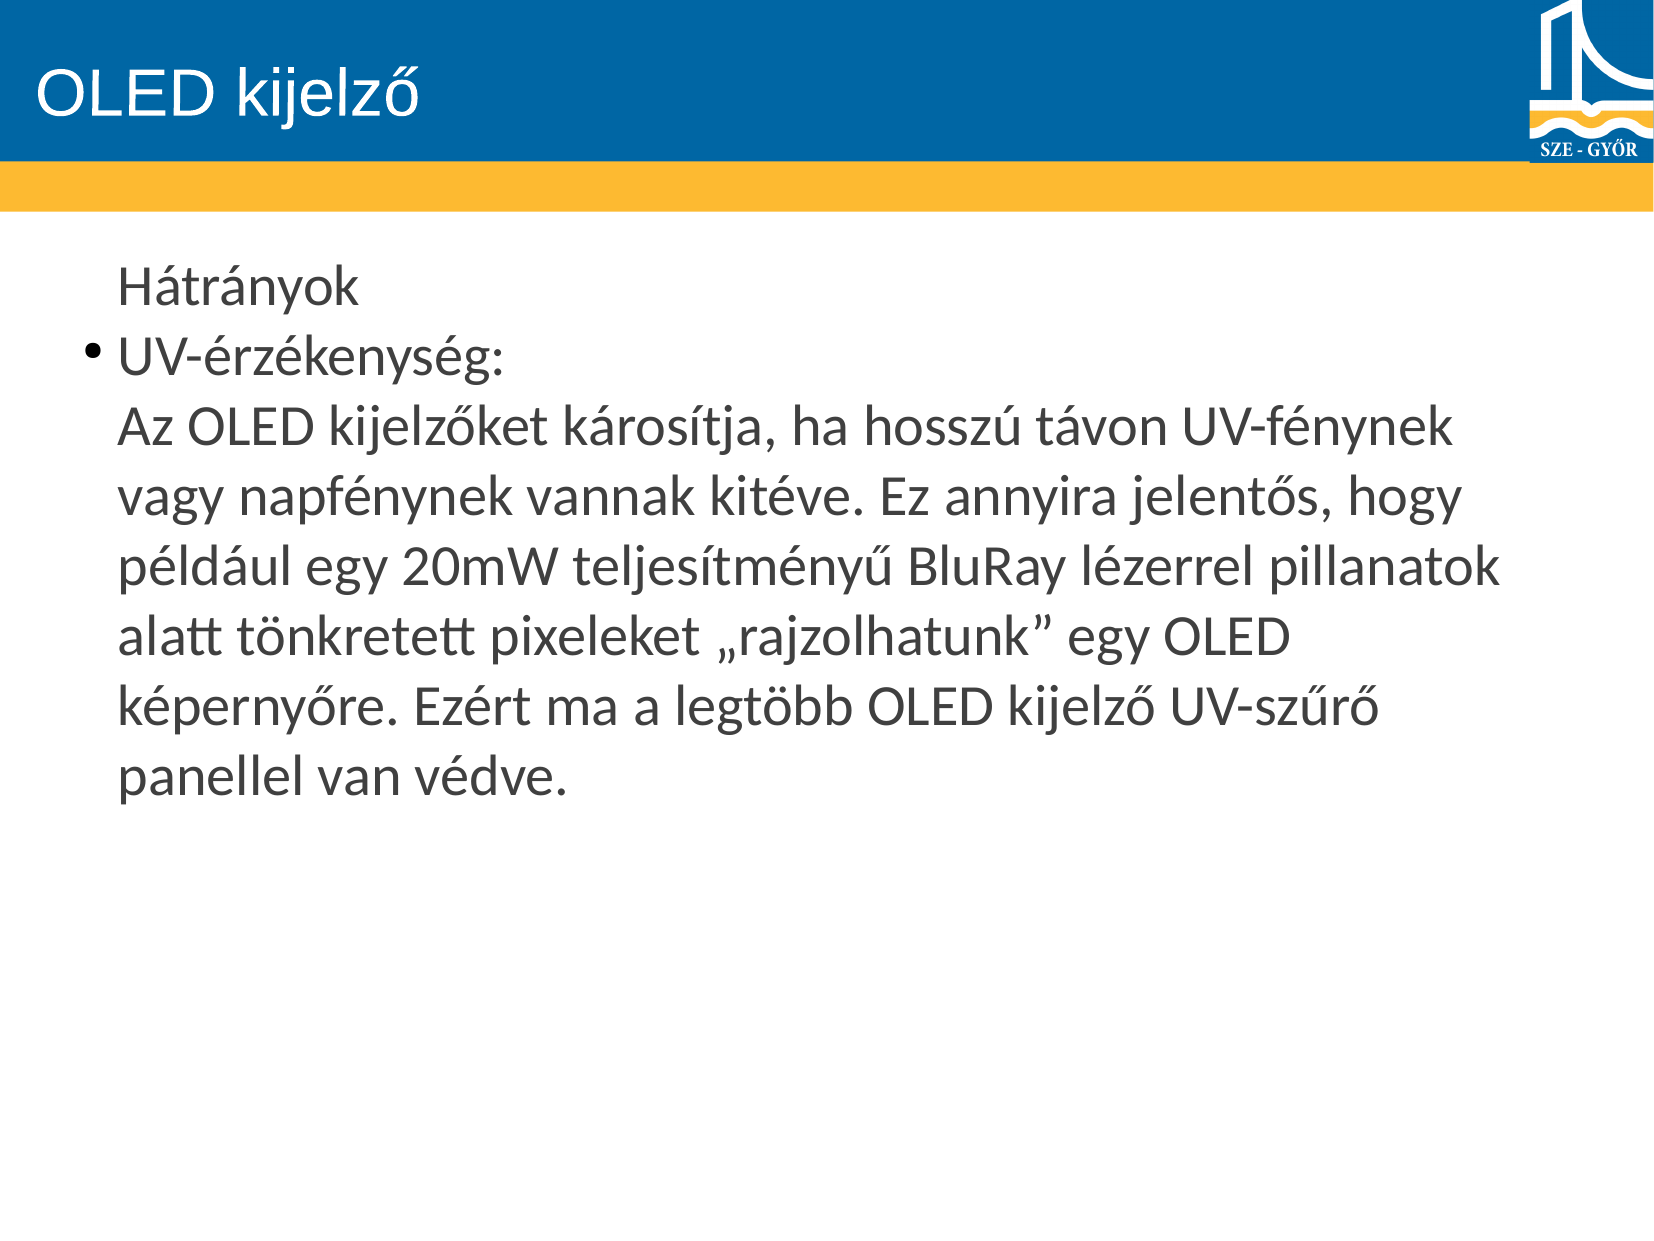

OLED kijelző
Hátrányok
UV-érzékenység:
Az OLED kijelzőket károsítja, ha hosszú távon UV-fénynek vagy napfénynek vannak kitéve. Ez annyira jelentős, hogy például egy 20mW teljesítményű BluRay lézerrel pillanatok alatt tönkretett pixeleket „rajzolhatunk” egy OLED képernyőre. Ezért ma a legtöbb OLED kijelző UV-szűrő panellel van védve.